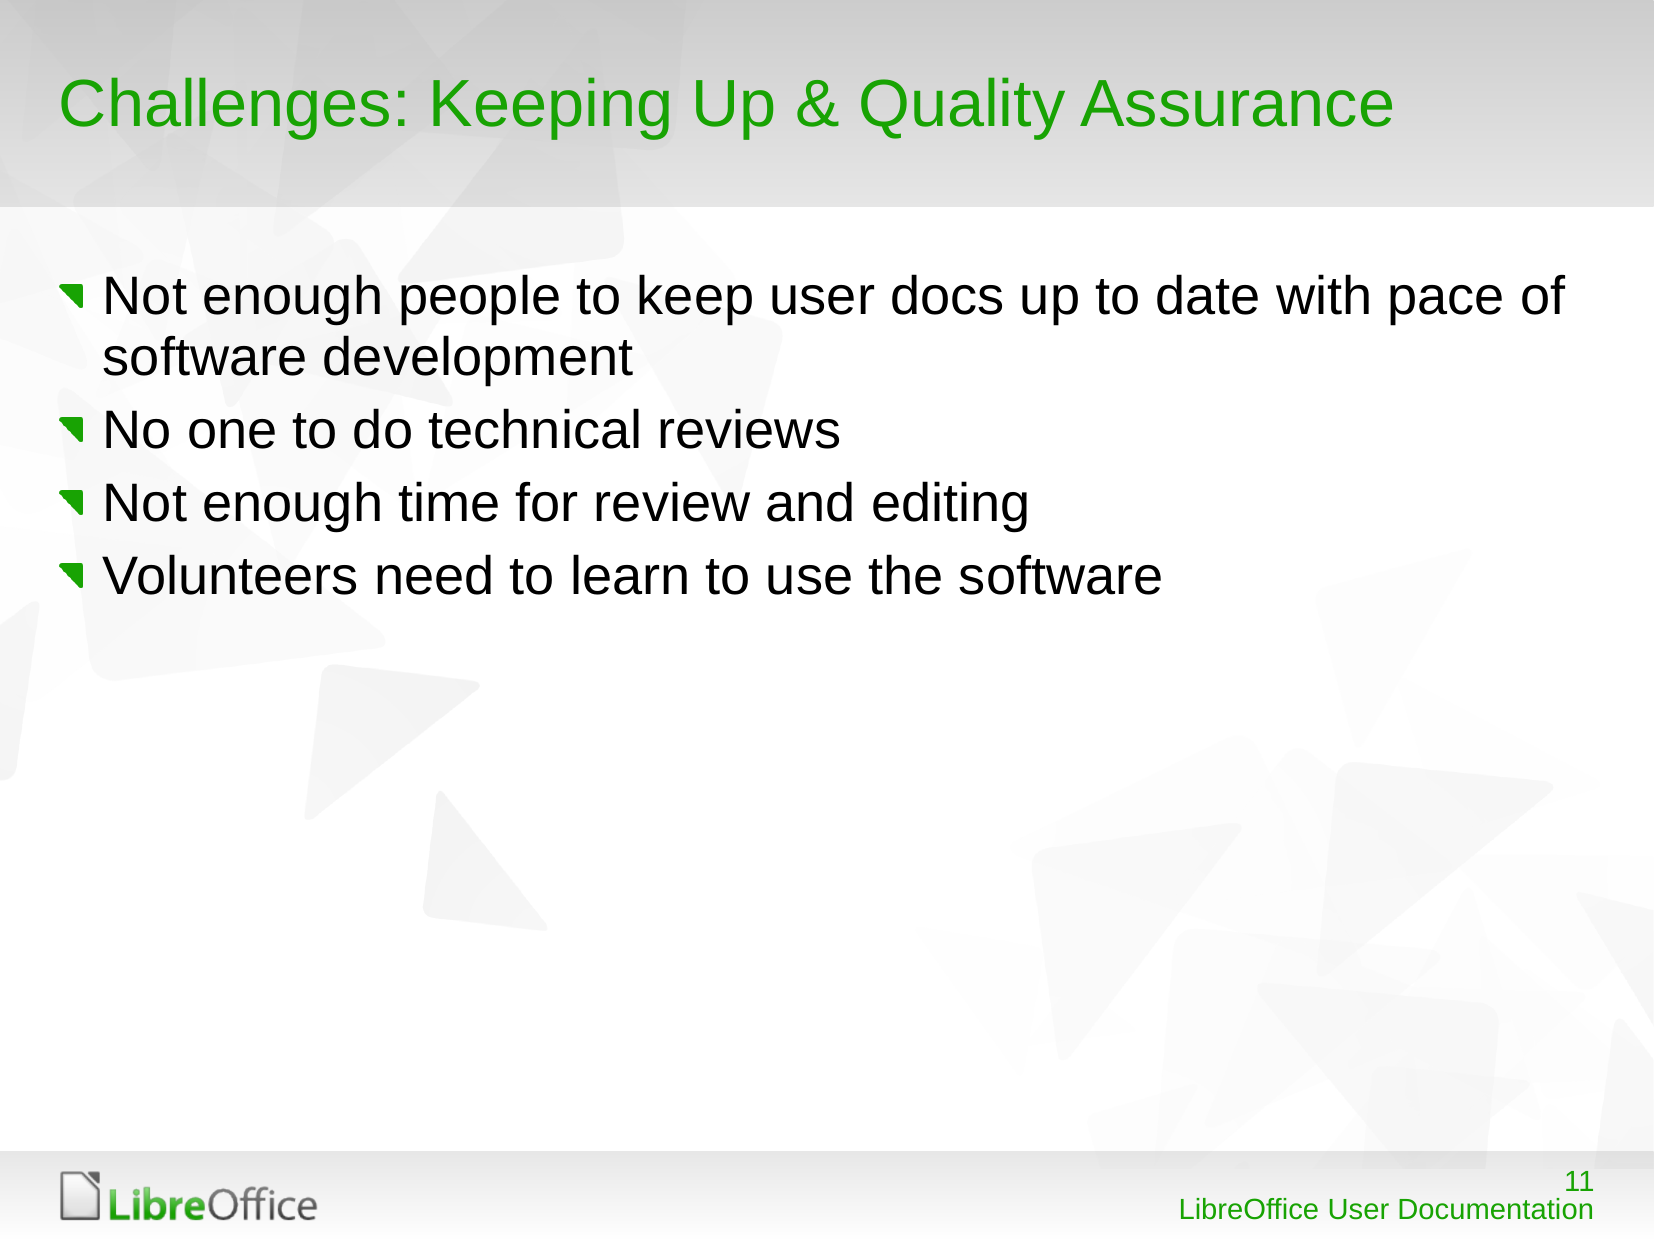

# Challenges: Keeping Up & Quality Assurance
Not enough people to keep user docs up to date with pace of software development
No one to do technical reviews
Not enough time for review and editing
Volunteers need to learn to use the software
11
LibreOffice User Documentation